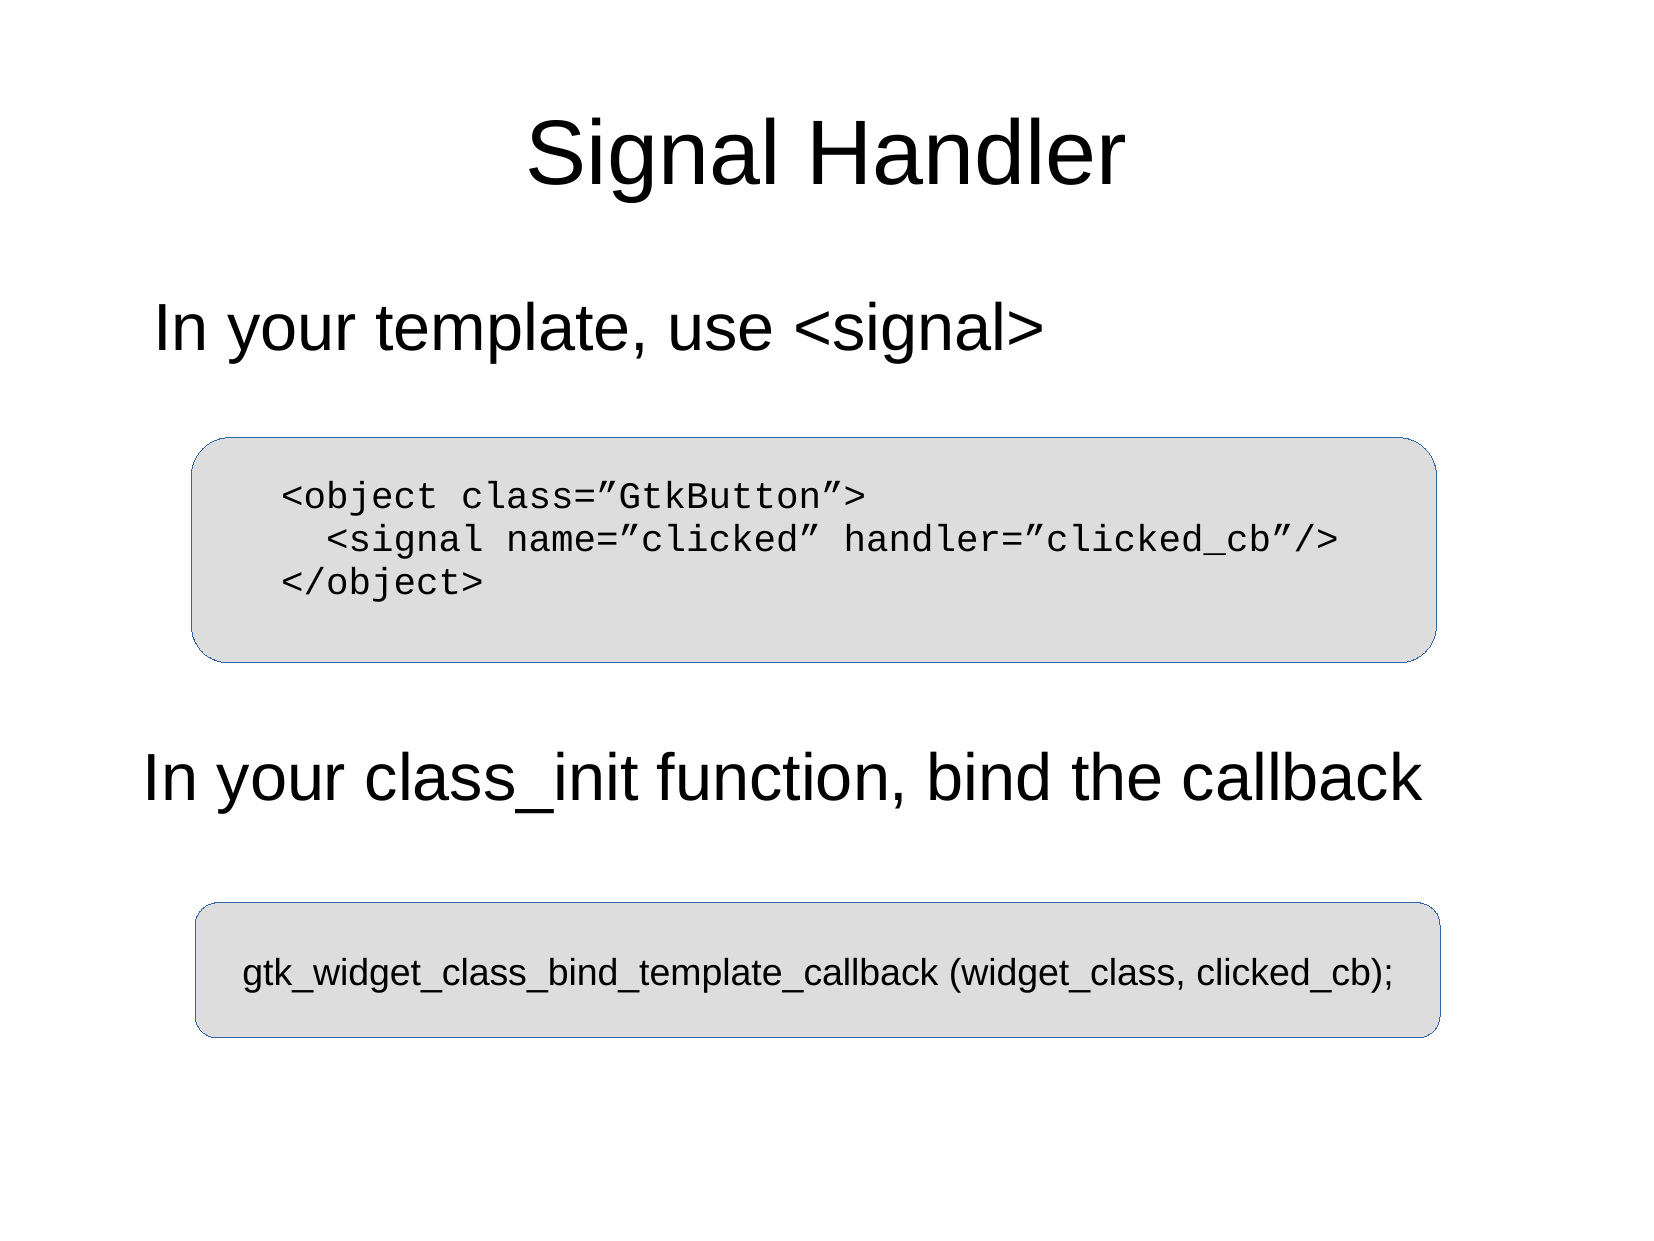

# Signal Handler
In your template, use <signal>
<object class=”GtkButton”>
 <signal name=”clicked” handler=”clicked_cb”/>
</object>
In your class_init function, bind the callback
gtk_widget_class_bind_template_callback (widget_class, clicked_cb);